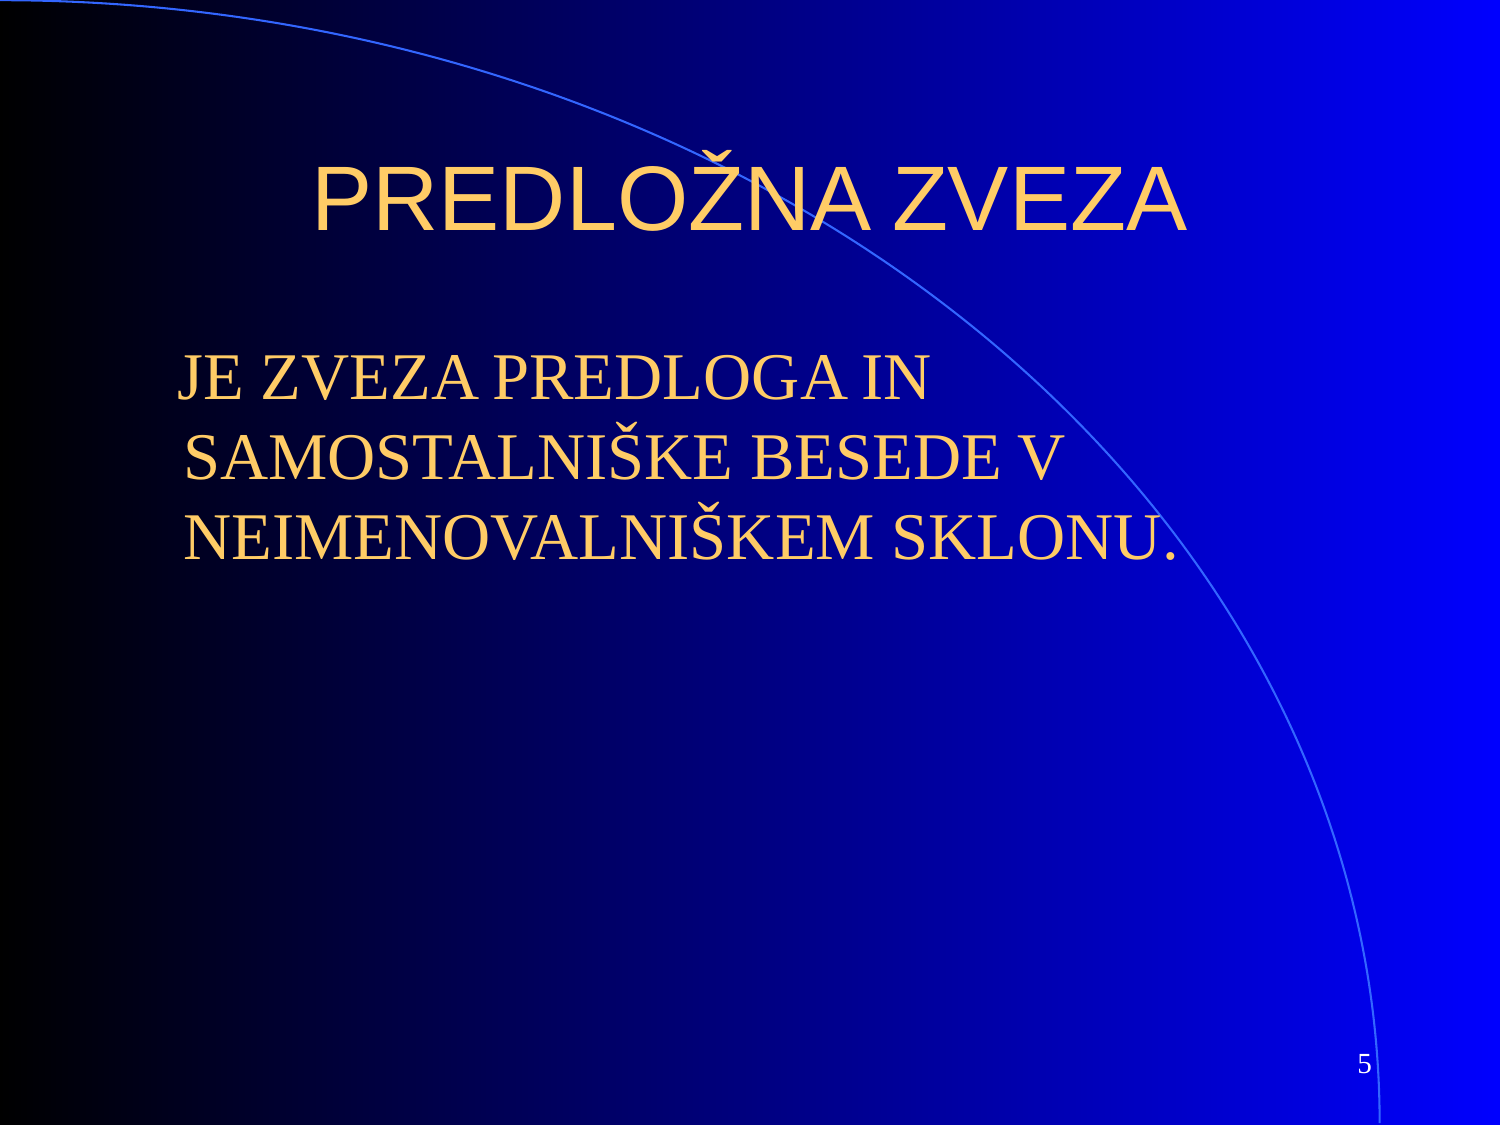

# PREDLOŽNA ZVEZA
 JE ZVEZA PREDLOGA IN SAMOSTALNIŠKE BESEDE V NEIMENOVALNIŠKEM SKLONU.